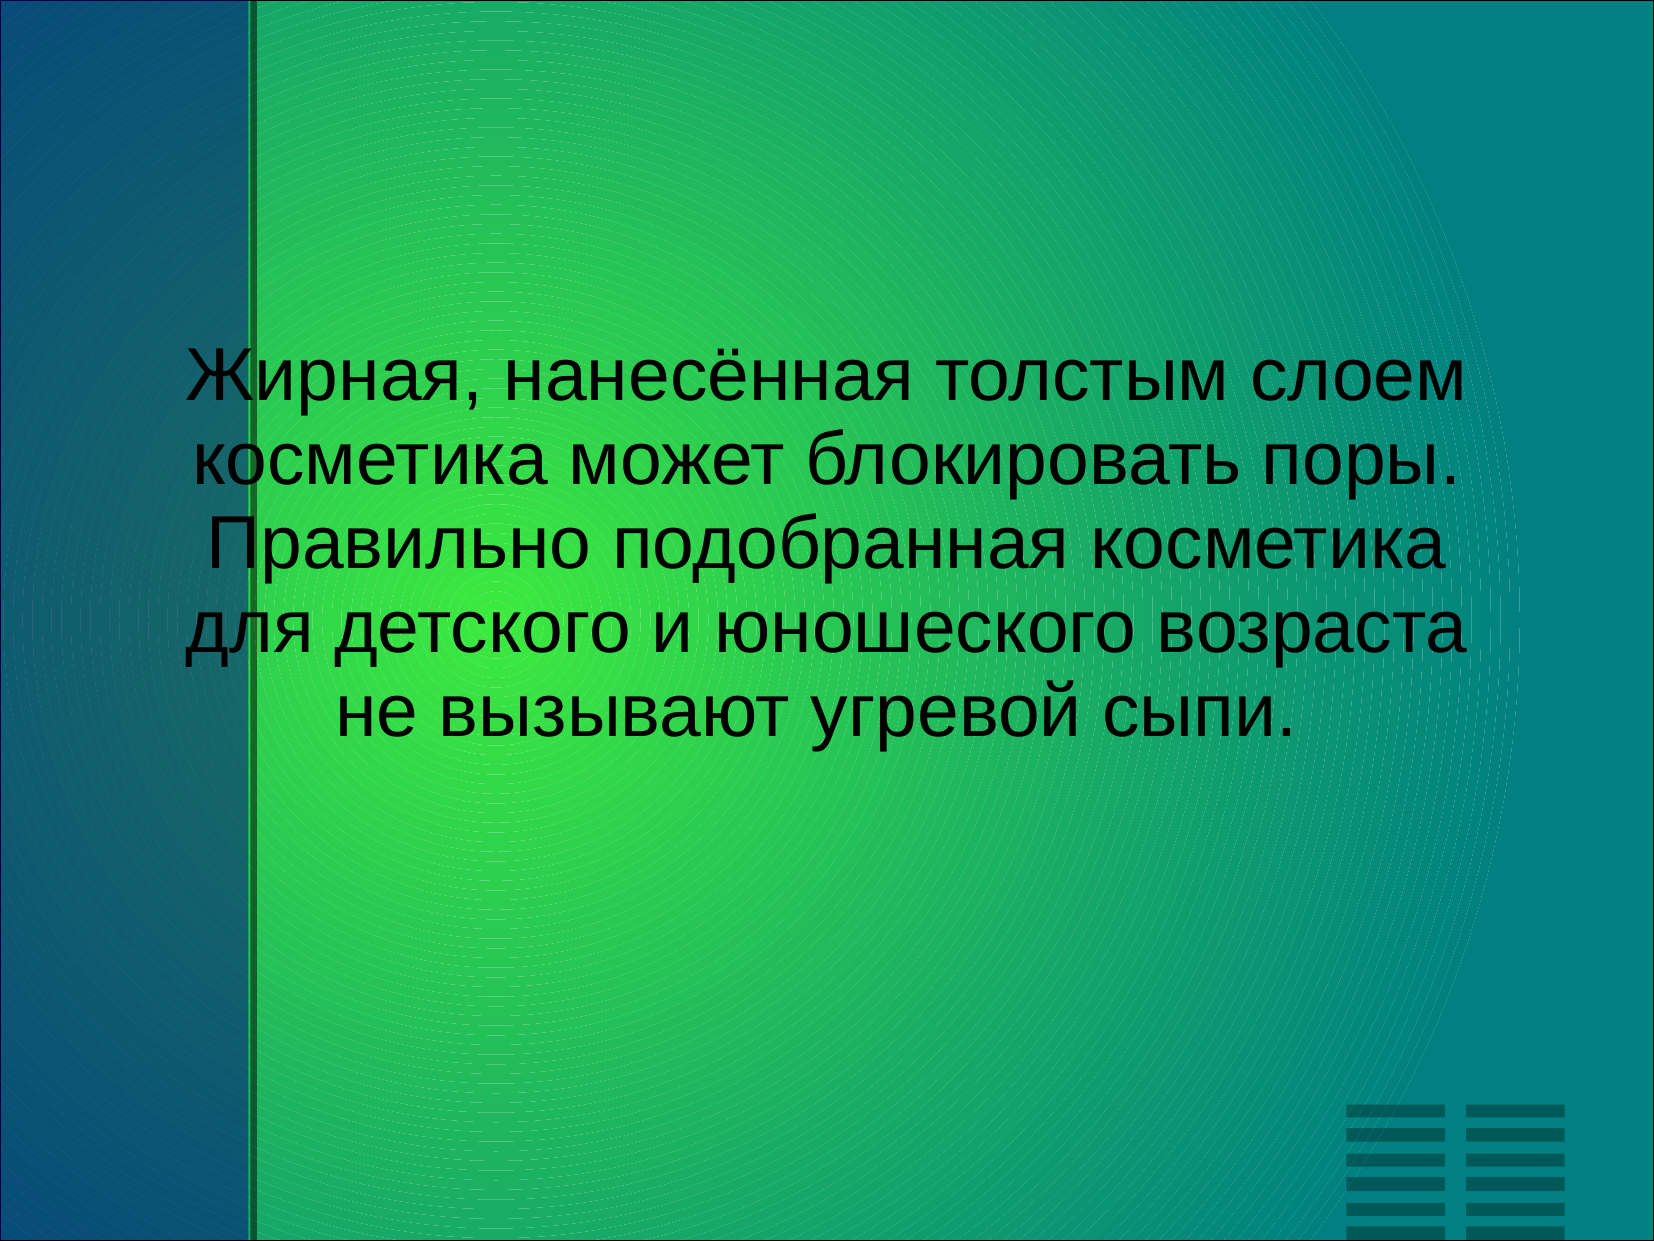

#
Жирная, нанесённая толстым слоем косметика может блокировать поры. Правильно подобранная косметика для детского и юношеского возраста не вызывают угревой сыпи.